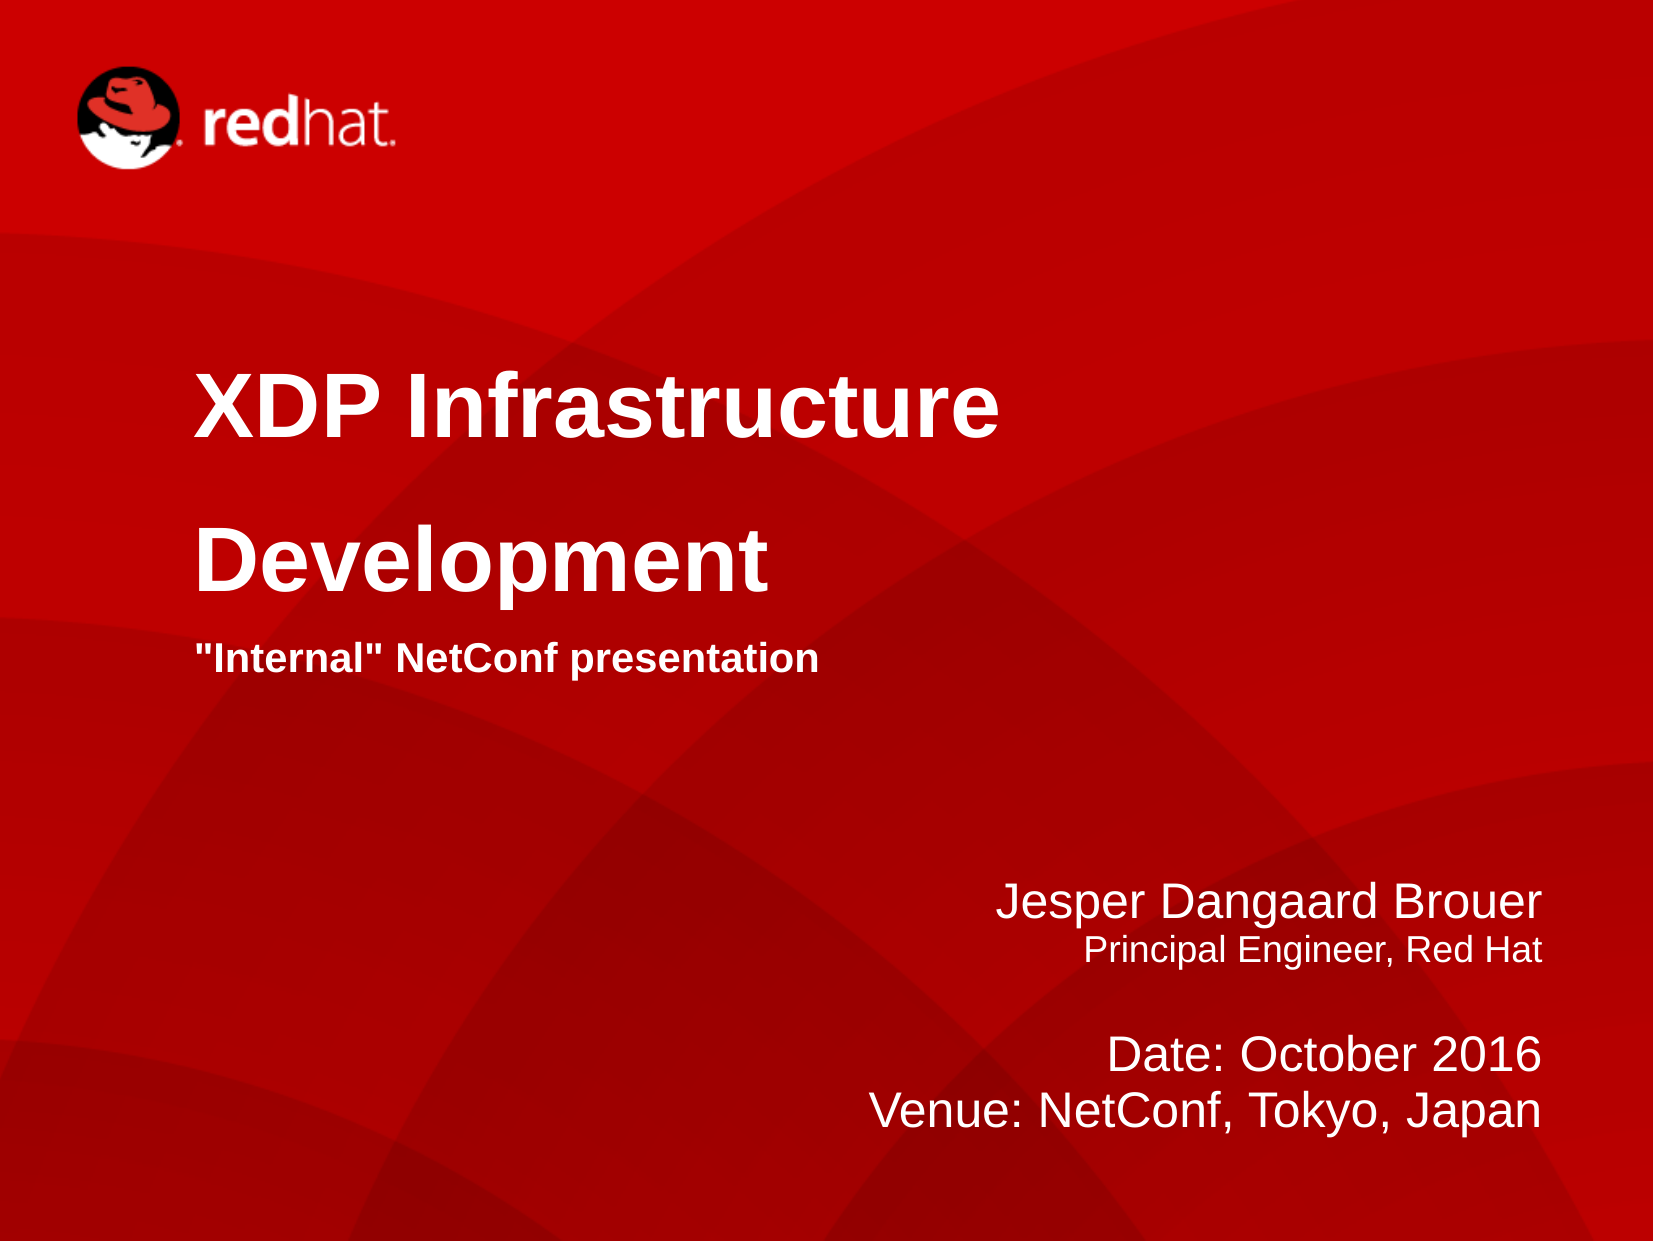

XDP Infrastructure Development
"Internal" NetConf presentation
Jesper Dangaard Brouer
Principal Engineer, Red Hat
Date: October 2016
Venue: NetConf, Tokyo, Japan